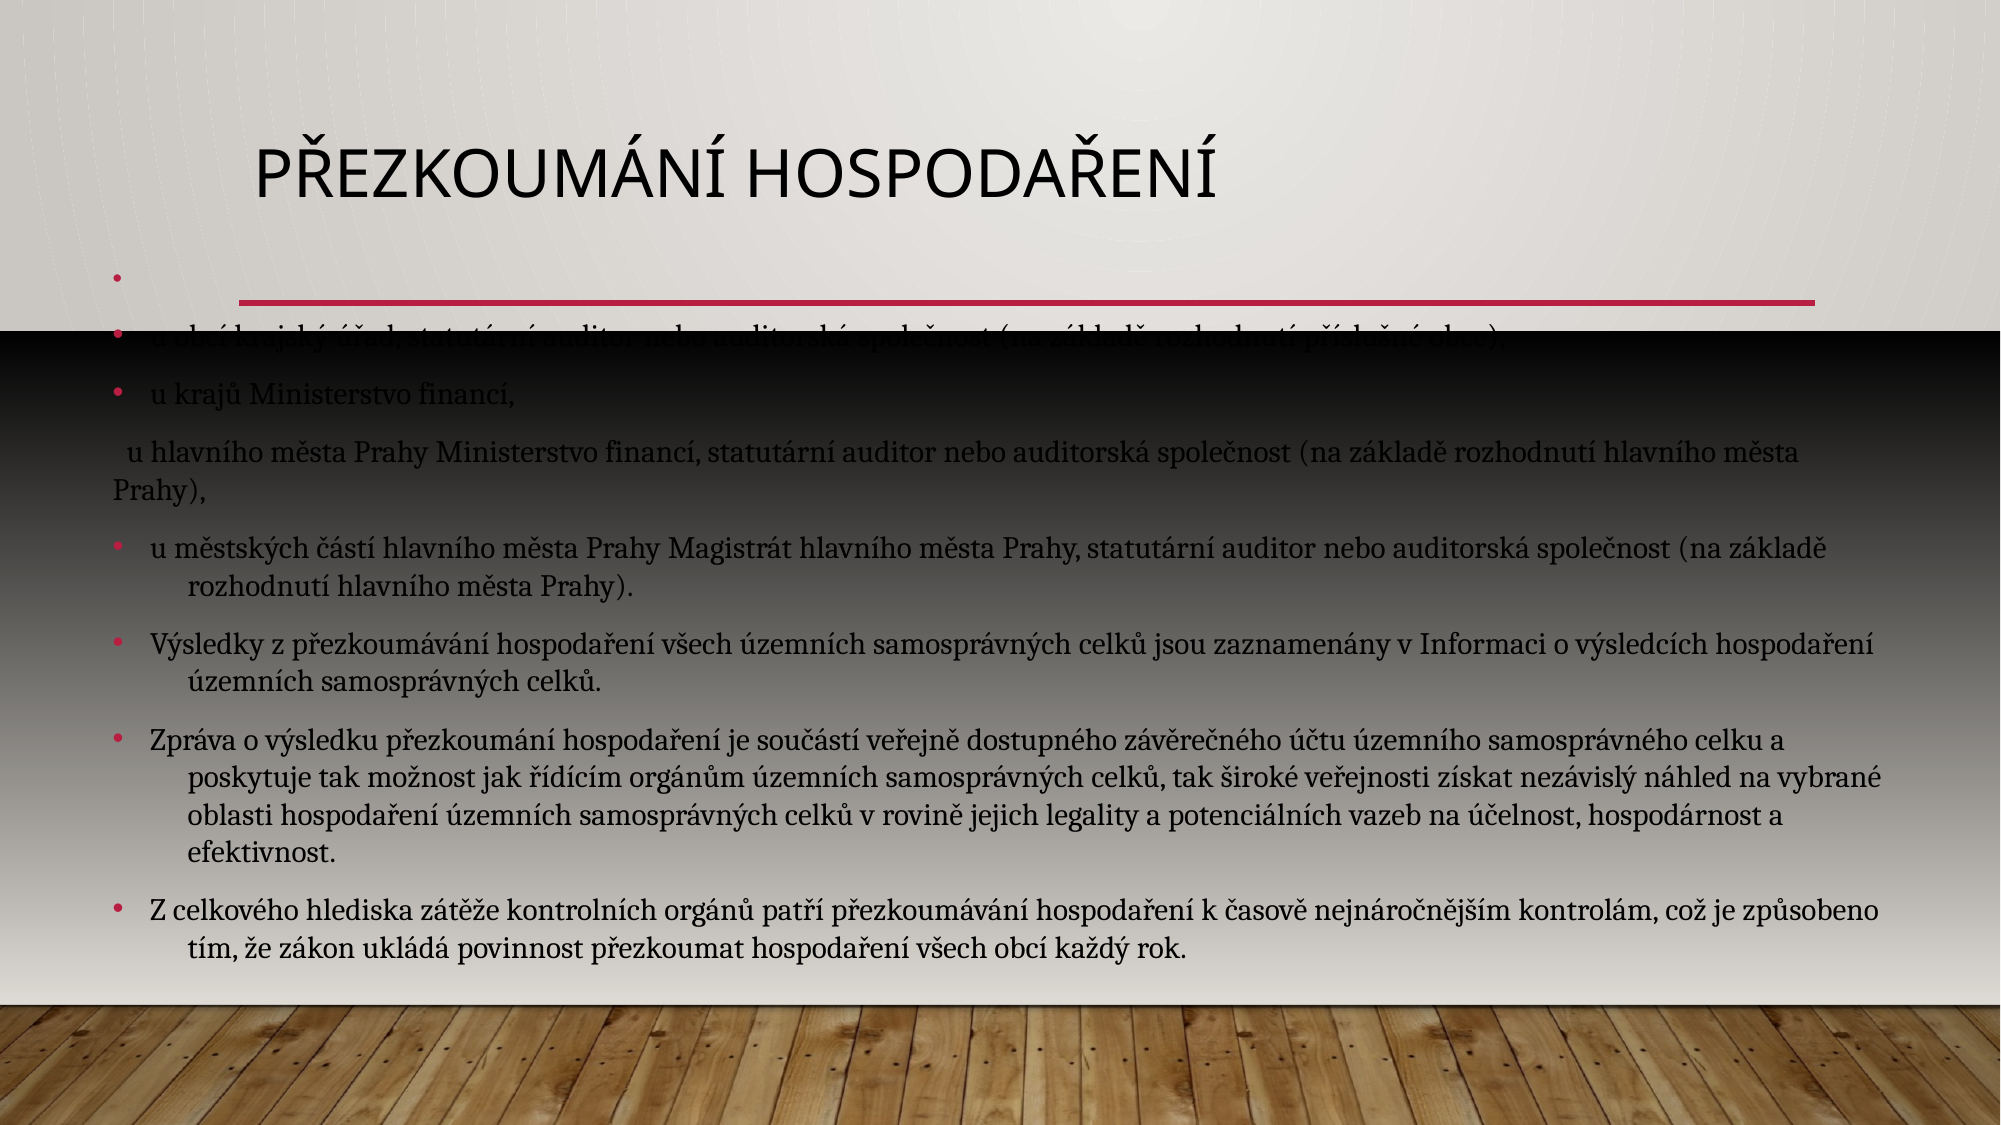

# Přezkoumání hospodaření
u obcí krajský úřad, statutární auditor nebo auditorská společnost (na základě rozhodnutí příslušné obce),
u krajů Ministerstvo financí,
 u hlavního města Prahy Ministerstvo financí, statutární auditor nebo auditorská společnost (na základě rozhodnutí hlavního města Prahy),
u městských částí hlavního města Prahy Magistrát hlavního města Prahy, statutární auditor nebo auditorská společnost (na základě rozhodnutí hlavního města Prahy).
Výsledky z přezkoumávání hospodaření všech územních samosprávných celků jsou zaznamenány v Informaci o výsledcích hospodaření územních samosprávných celků.
Zpráva o výsledku přezkoumání hospodaření je součástí veřejně dostupného závěrečného účtu územního samosprávného celku a poskytuje tak možnost jak řídícím orgánům územních samosprávných celků, tak široké veřejnosti získat nezávislý náhled na vybrané oblasti hospodaření územních samosprávných celků v rovině jejich legality a potenciálních vazeb na účelnost, hospodárnost a efektivnost.
Z celkového hlediska zátěže kontrolních orgánů patří přezkoumávání hospodaření k časově nejnáročnějším kontrolám, což je způsobeno tím, že zákon ukládá povinnost přezkoumat hospodaření všech obcí každý rok.